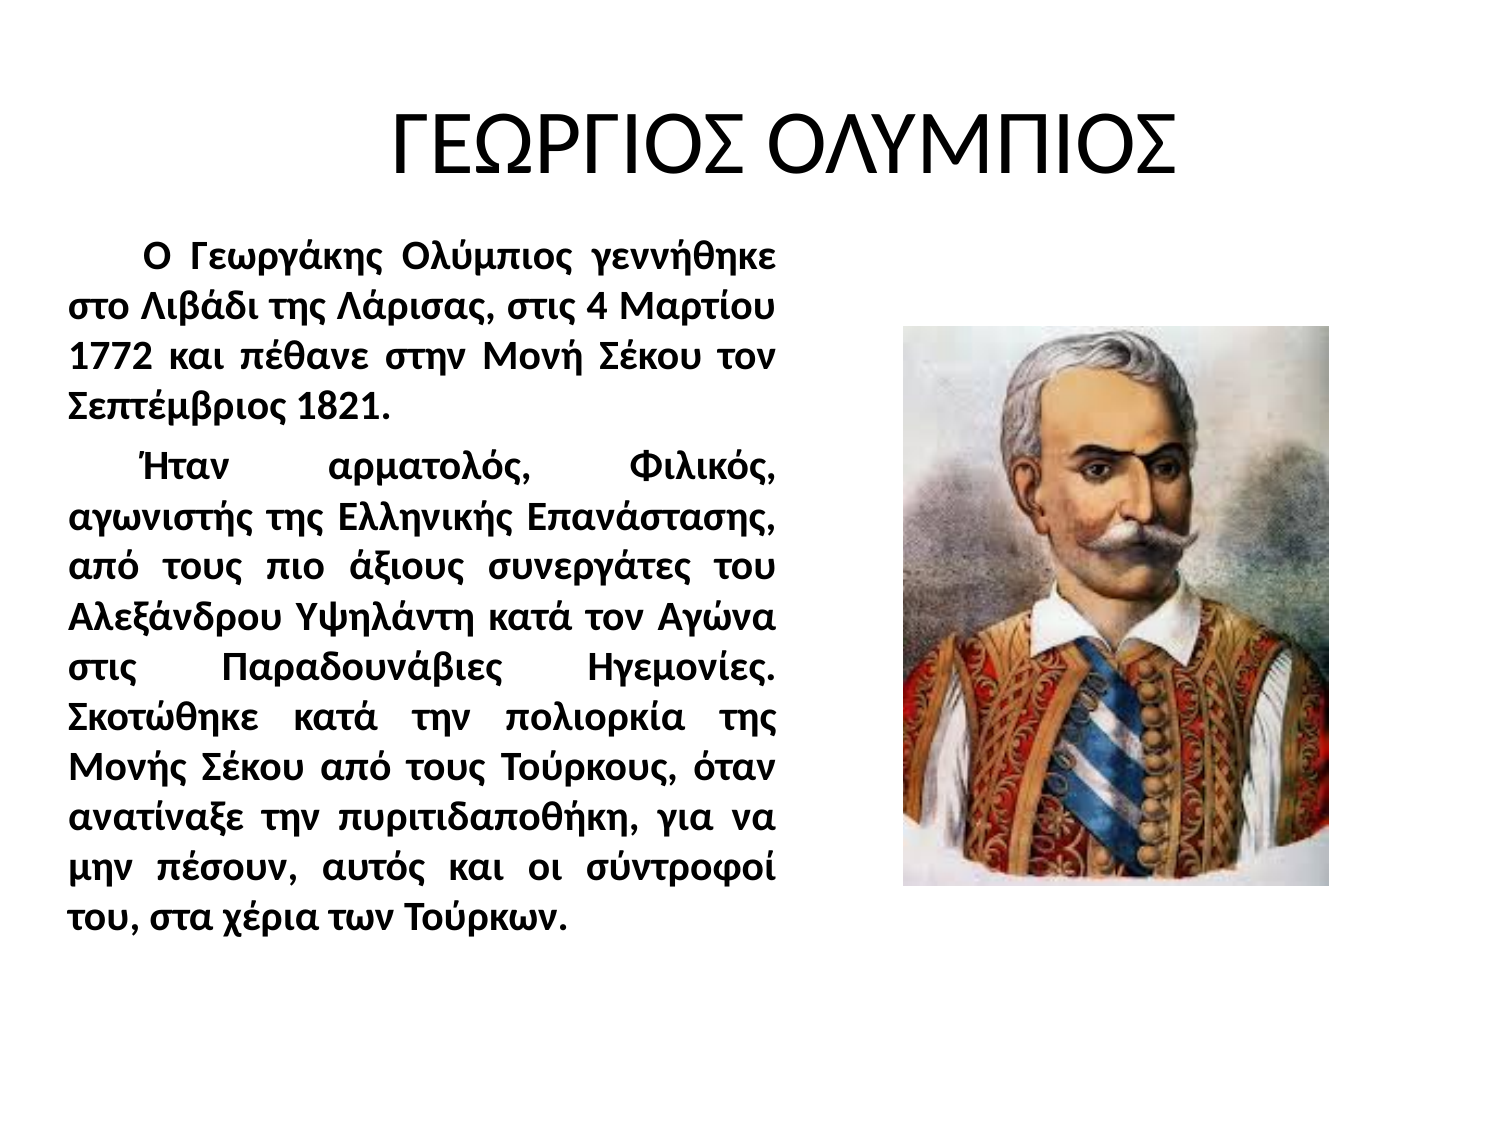

# ΓΕΩΡΓΙΟΣ ΟΛΥΜΠΙΟΣ
	O Γεωργάκης Ολύμπιος γεννήθηκε στο Λιβάδι της Λάρισας, στις 4 Μαρτίου 1772 και πέθανε στην Μονή Σέκου τον Σεπτέμβριος 1821.
	Ήταν αρματολός, Φιλικός, αγωνιστής της Ελληνικής Επανάστασης, από τους πιο άξιους συνεργάτες του Αλεξάνδρου Υψηλάντη κατά τον Αγώνα στις Παραδουνάβιες Ηγεμονίες. Σκοτώθηκε κατά την πολιορκία της Μονής Σέκου από τους Τούρκους, όταν ανατίναξε την πυριτιδαποθήκη, για να μην πέσουν, αυτός και οι σύντροφοί του, στα χέρια των Τούρκων.